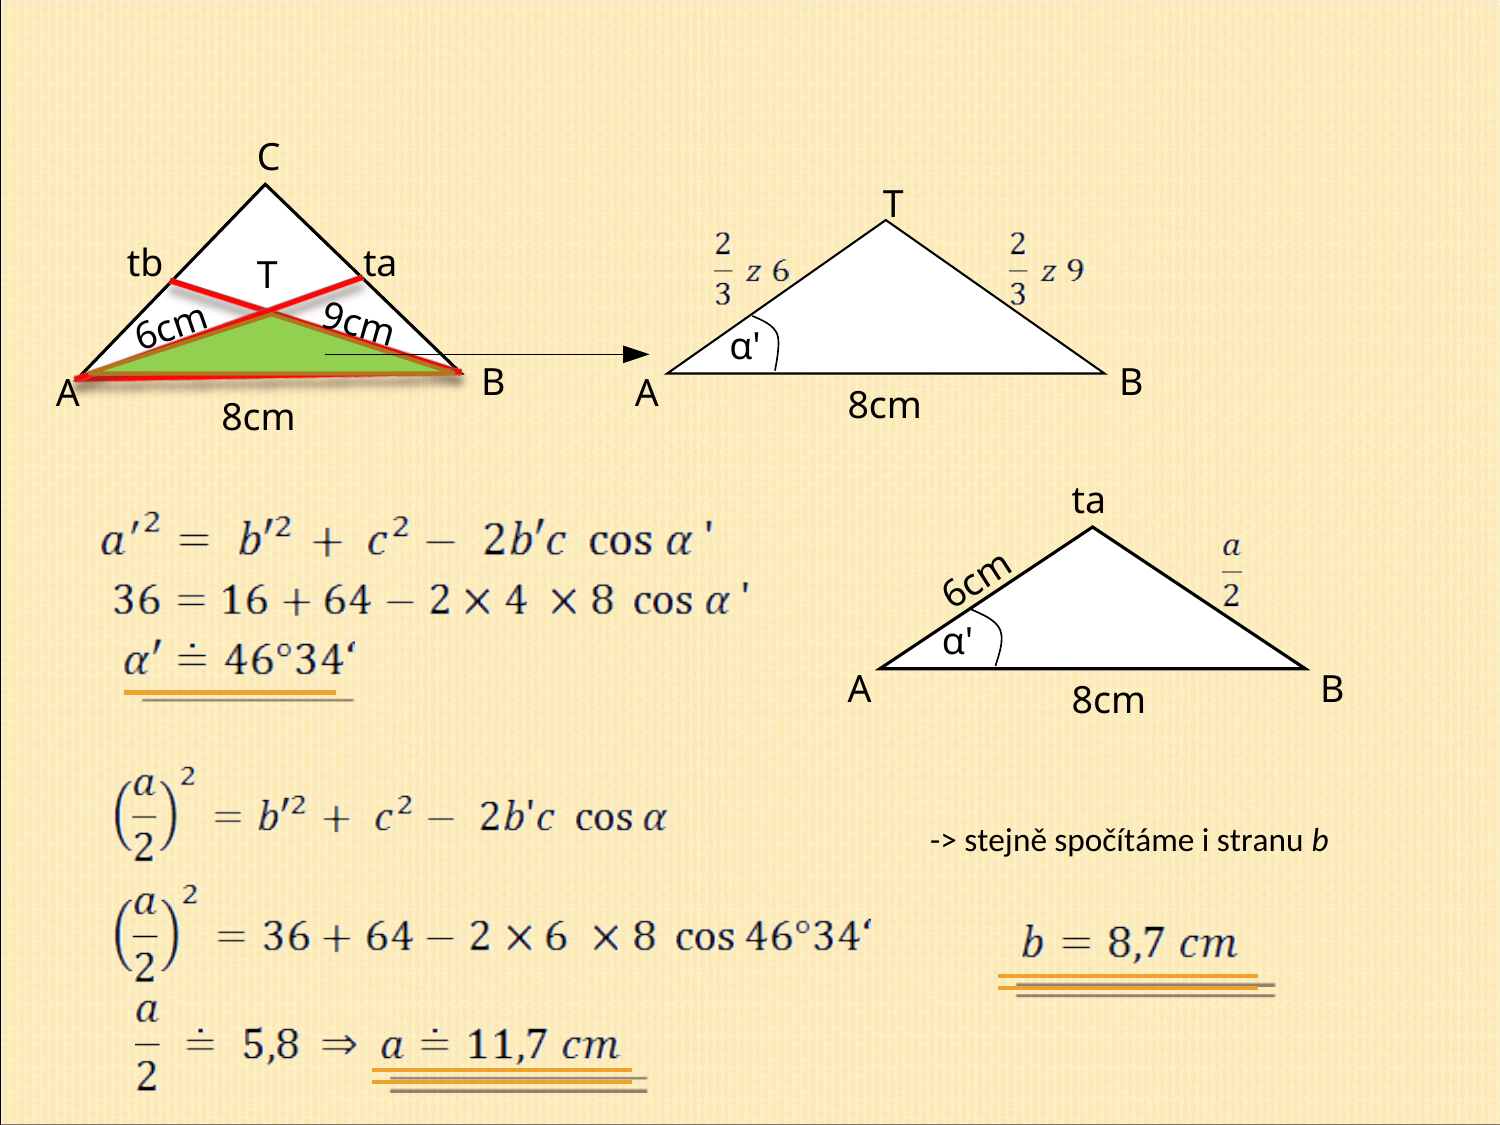

C
T
tb
ta
T
9cm
6cm
α'
B
B
A
A
8cm
8cm
ta
6cm
α'
A
B
8cm
-> stejně spočítáme i stranu b